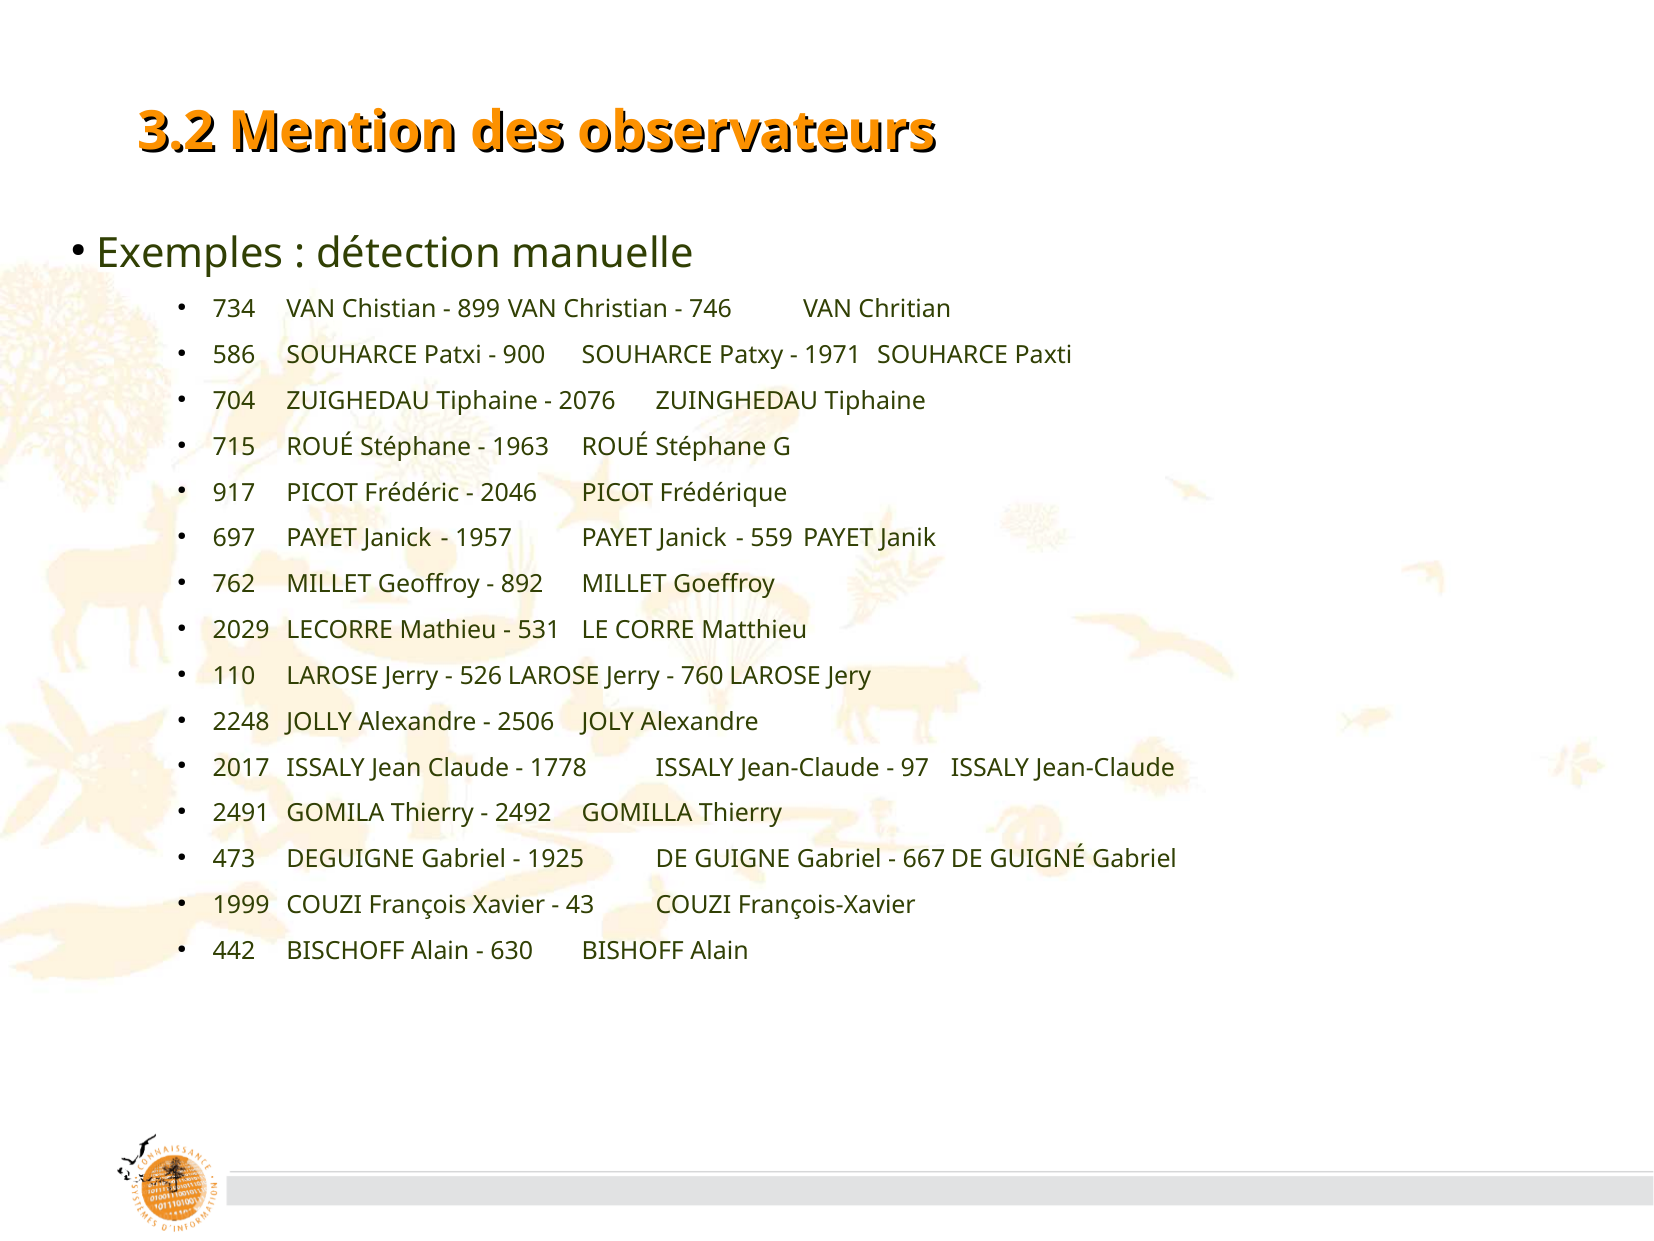

# 3.2 Mention des observateurs
 Exemples : détection manuelle
734	VAN Chistian - 899	VAN Christian - 746	VAN Chritian
586	SOUHARCE Patxi - 900	SOUHARCE Patxy - 1971	SOUHARCE Paxti
704	ZUIGHEDAU Tiphaine - 2076	ZUINGHEDAU Tiphaine
715	ROUÉ Stéphane - 1963	ROUÉ Stéphane G
917	PICOT Frédéric - 2046	PICOT Frédérique
697	PAYET Janick	 - 1957	PAYET Janick	 - 559	PAYET Janik
762	MILLET Geoffroy - 892	MILLET Goeffroy
2029	LECORRE Mathieu - 531	LE CORRE Matthieu
110	LAROSE Jerry - 526	LAROSE Jerry - 760	LAROSE Jery
2248	JOLLY Alexandre - 2506	JOLY Alexandre
2017	ISSALY Jean Claude - 1778	ISSALY Jean-Claude - 97	ISSALY Jean-Claude
2491	GOMILA Thierry - 2492	GOMILLA Thierry
473	DEGUIGNE Gabriel - 1925	DE GUIGNE Gabriel - 667	DE GUIGNÉ Gabriel
1999	COUZI François Xavier - 43	COUZI François-Xavier
442	BISCHOFF Alain - 630	BISHOFF Alain
Cotech SINP - 29/11/2018
23